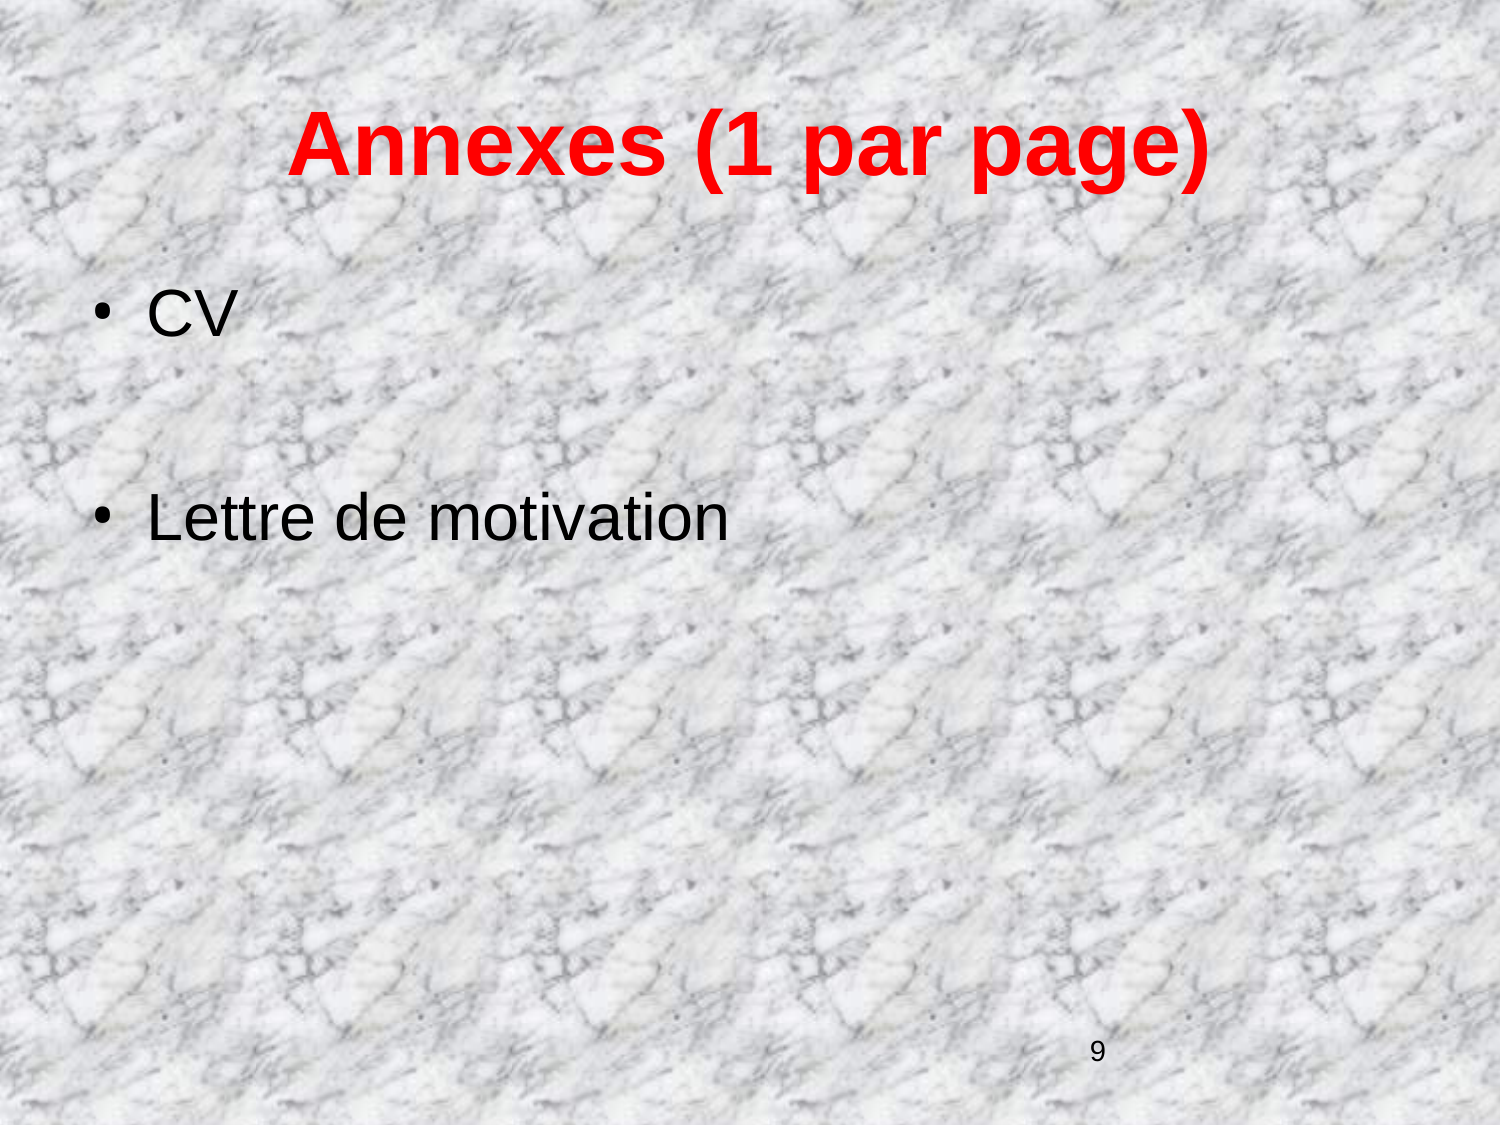

# Annexes (1 par page)
CV
Lettre de motivation